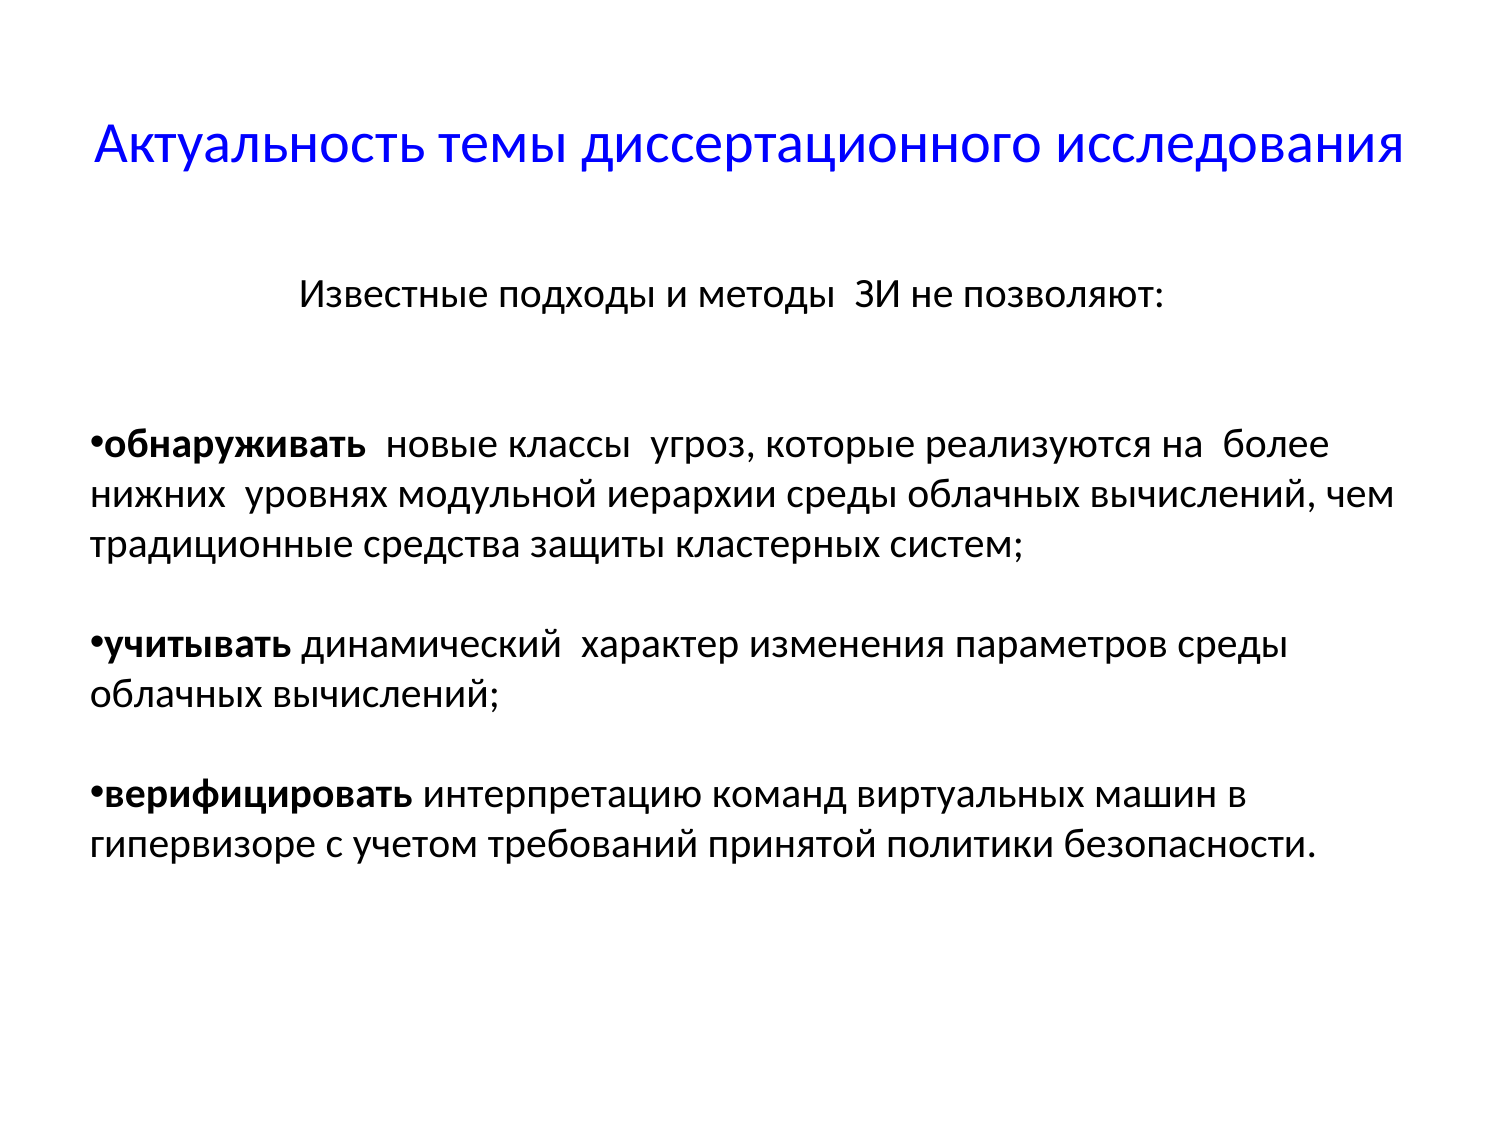

Актуальность темы диссертационного исследования
 Известные подходы и методы ЗИ не позволяют:
обнаруживать новые классы угроз, которые реализуются на более нижних уровнях модульной иерархии среды облачных вычислений, чем традиционные средства защиты кластерных систем;
учитывать динамический характер изменения параметров среды облачных вычислений;
верифицировать интерпретацию команд виртуальных машин в гипервизоре с учетом требований принятой политики безопасности.